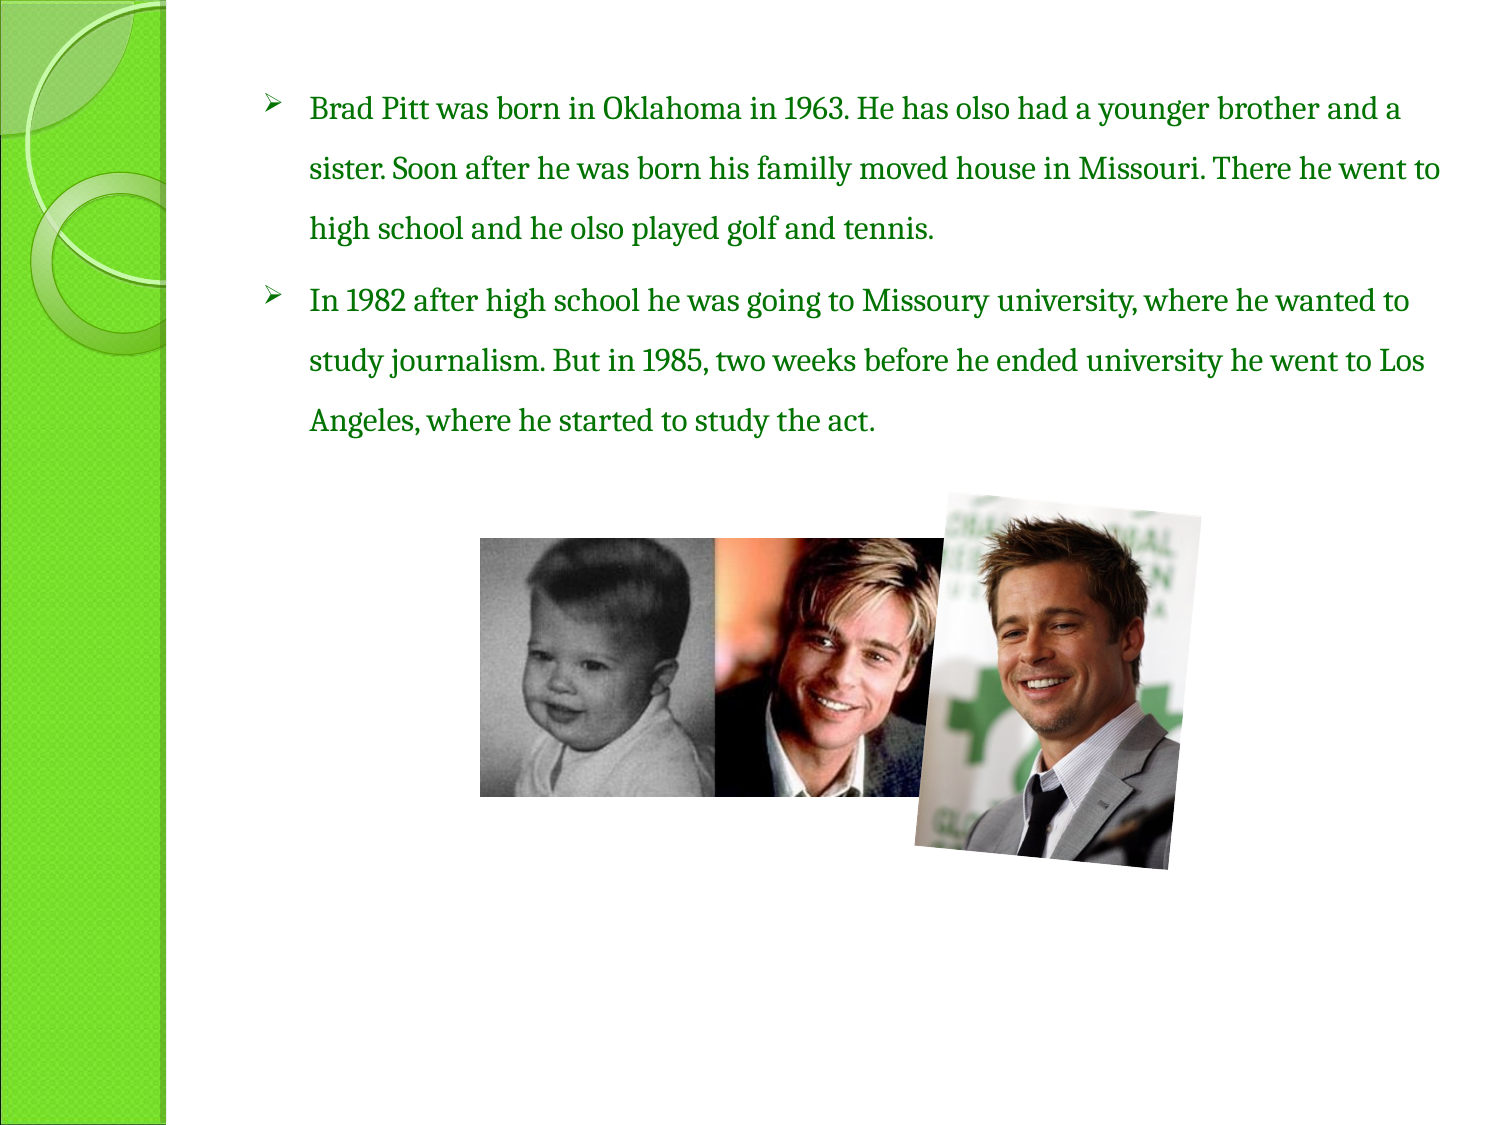

# Brad Pitt was born in Oklahoma in 1963. He has olso had a younger brother and a sister. Soon after he was born his familly moved house in Missouri. There he went to high school and he olso played golf and tennis.
In 1982 after high school he was going to Missoury university, where he wanted to study journalism. But in 1985, two weeks before he ended university he went to Los Angeles, where he started to study the act.